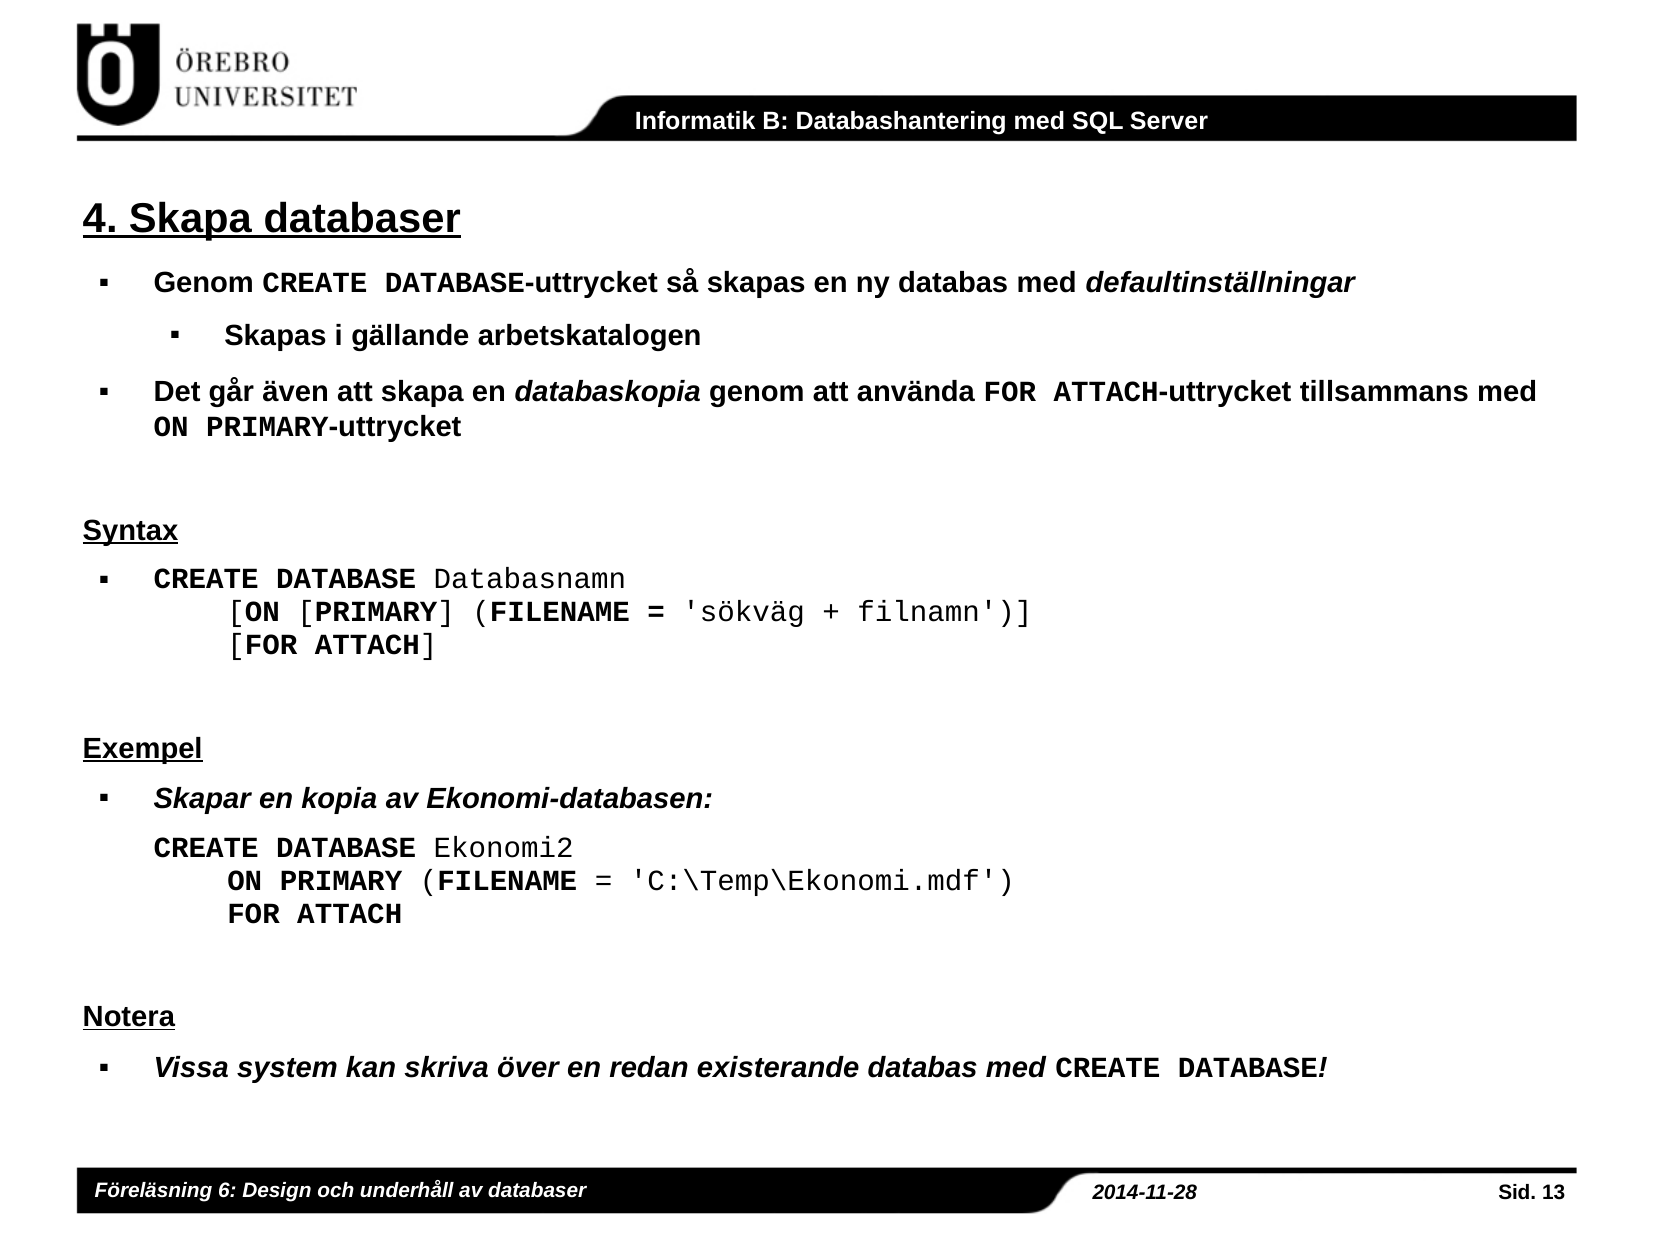

# 4. Skapa databaser
Genom CREATE DATABASE-uttrycket så skapas en ny databas med defaultinställningar
Skapas i gällande arbetskatalogen
Det går även att skapa en databaskopia genom att använda FOR ATTACH-uttrycket tillsammans med ON PRIMARY-uttrycket
Syntax
CREATE DATABASE Databasnamn
	[ON [PRIMARY] (FILENAME = 'sökväg + filnamn')]
	[FOR ATTACH]
Exempel
Skapar en kopia av Ekonomi-databasen:
CREATE DATABASE Ekonomi2
	ON PRIMARY (FILENAME = 'C:\Temp\Ekonomi.mdf')
	FOR ATTACH
Notera
Vissa system kan skriva över en redan existerande databas med CREATE DATABASE!
Föreläsning 6: Design och underhåll av databaser
2014-11-28
13